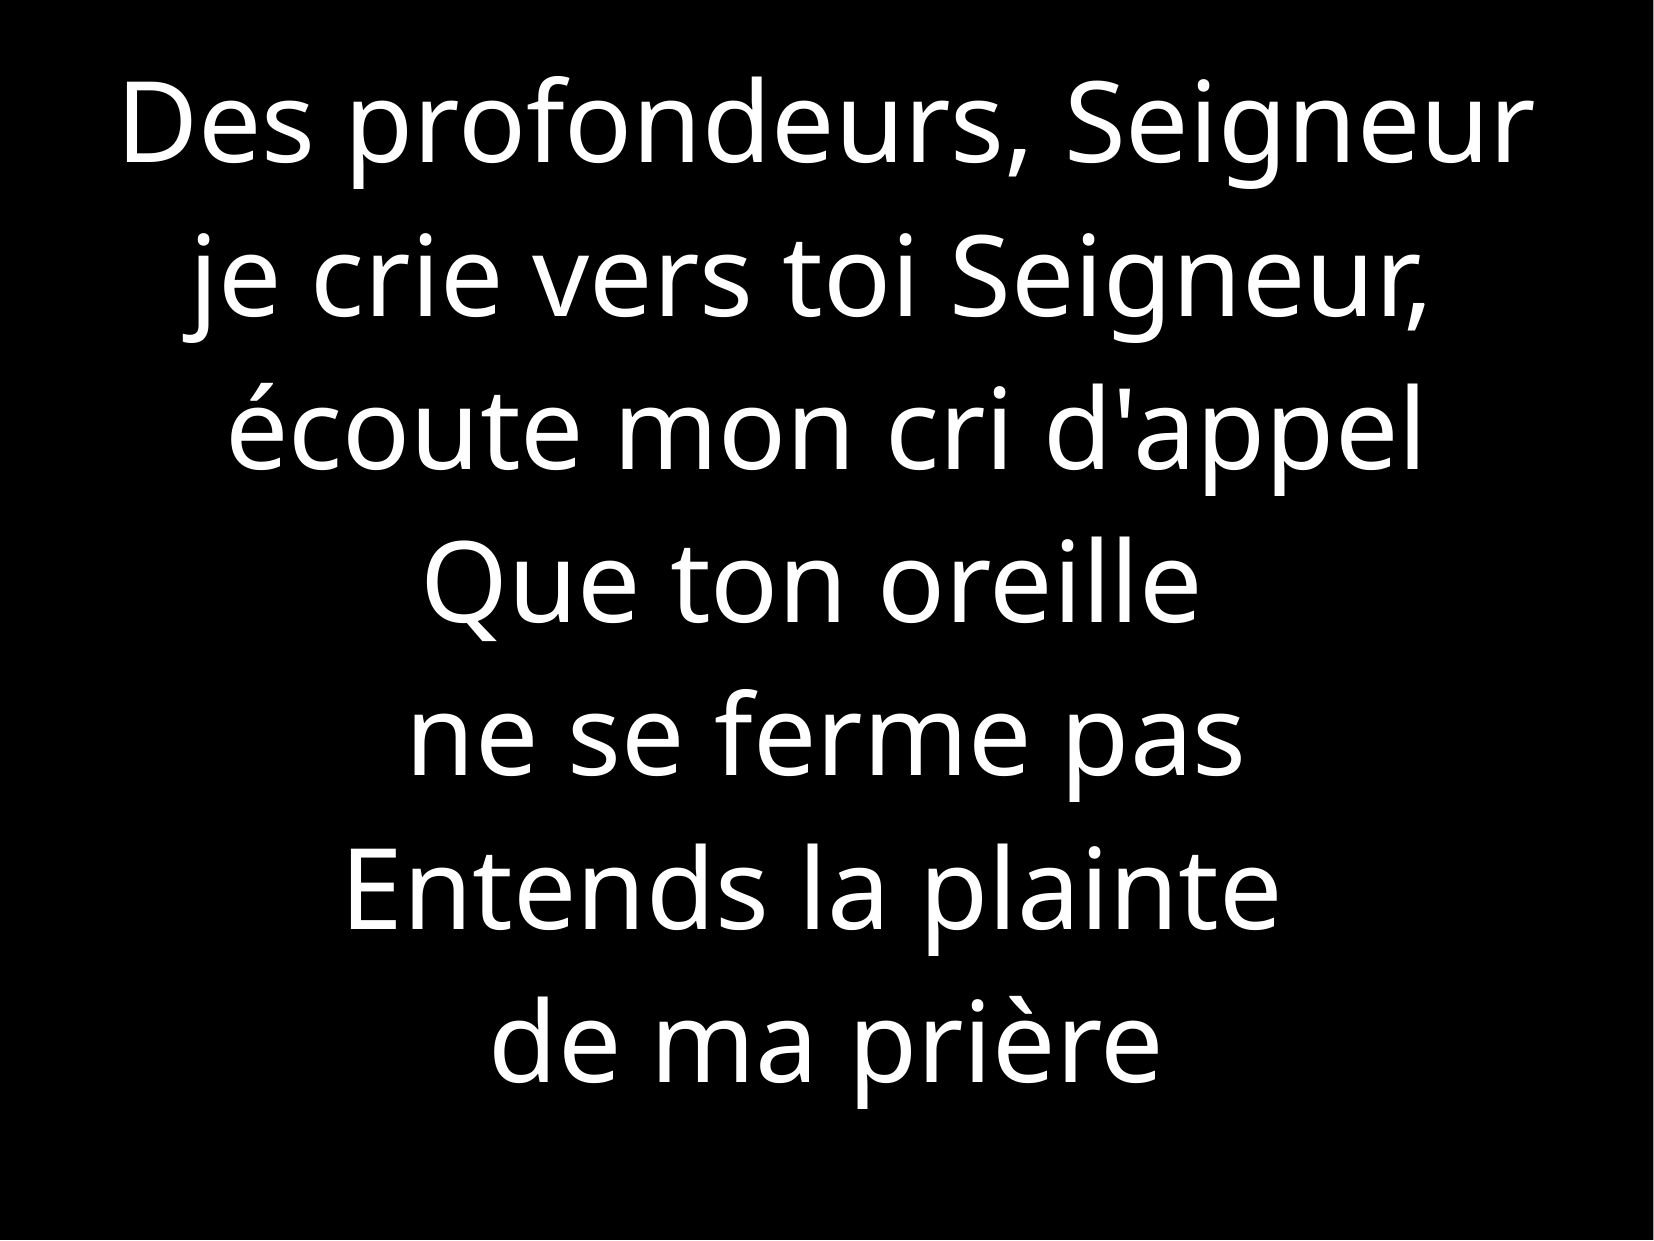

# Des profondeurs, Seigneur je crie vers toi Seigneur,
écoute mon cri d'appel
Que ton oreille
ne se ferme pas
Entends la plainte
de ma prière